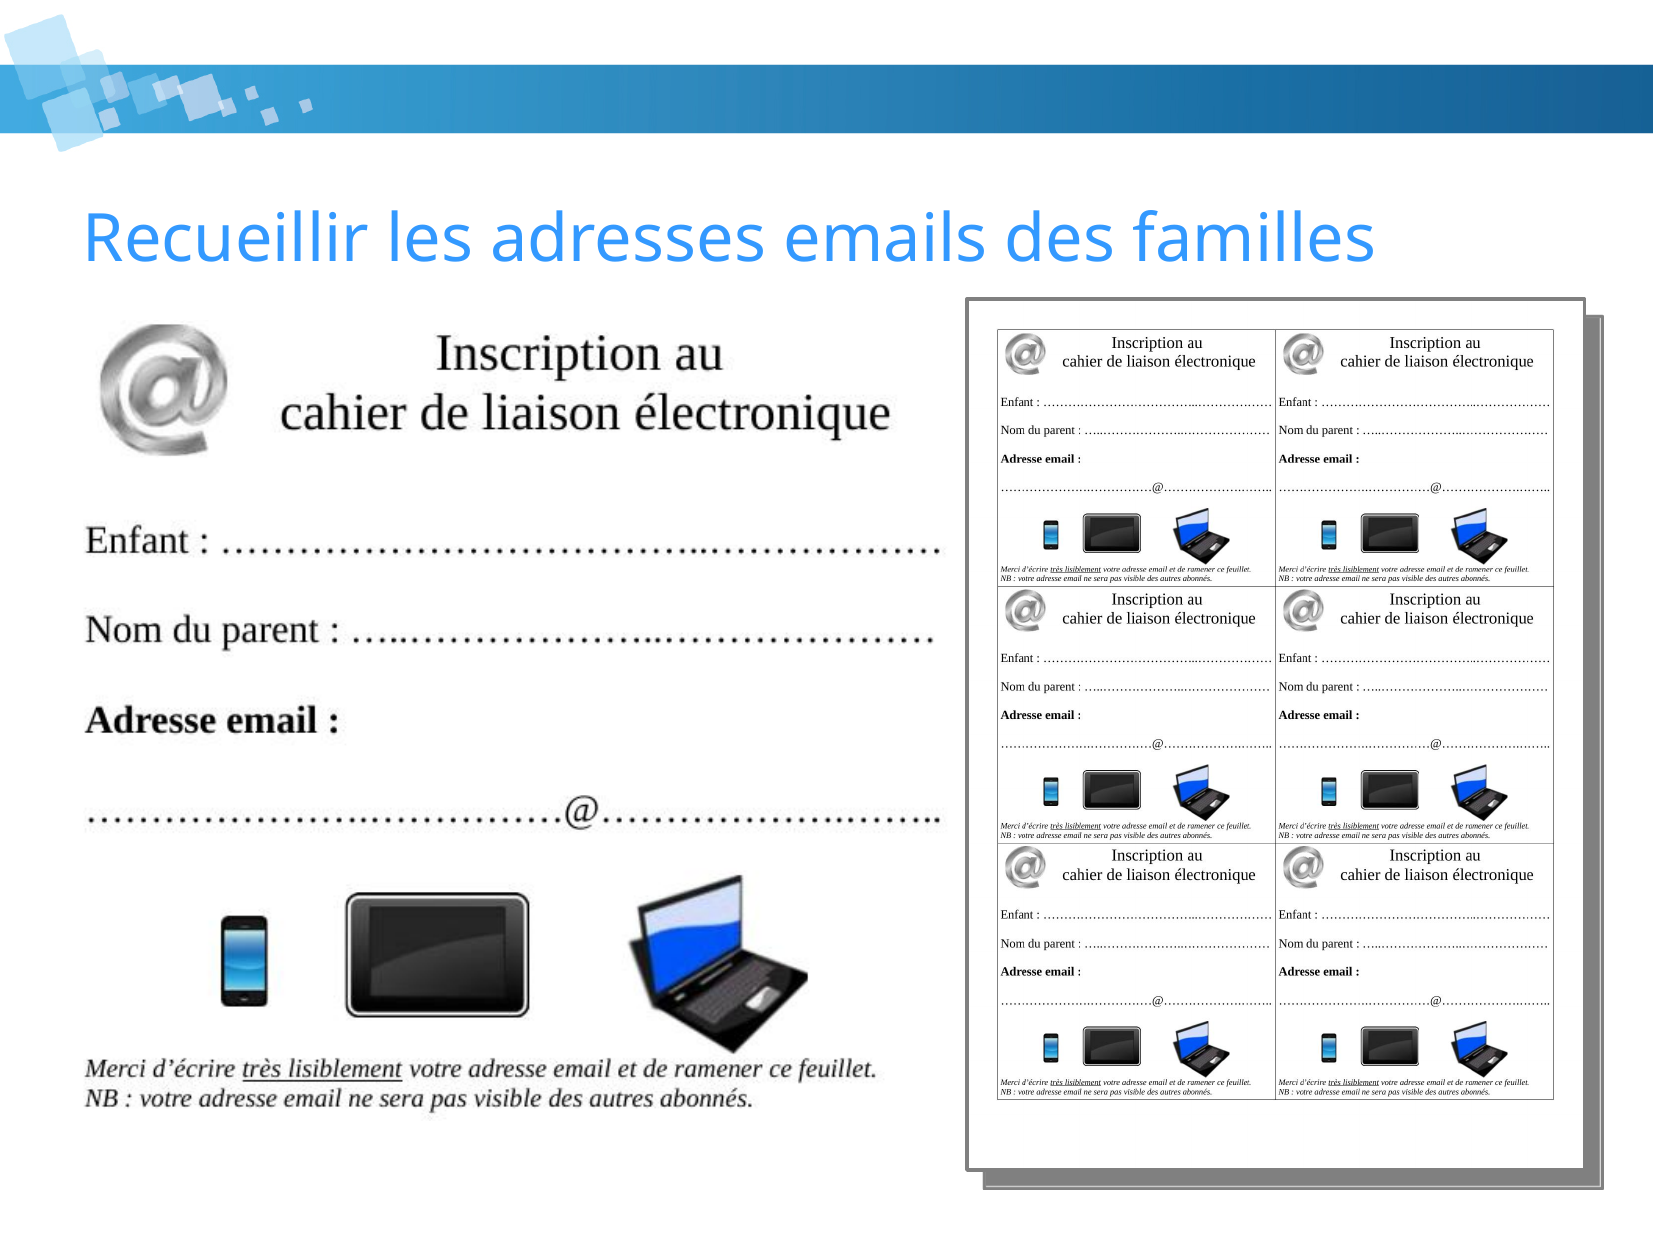

# Recueillir les adresses emails des familles